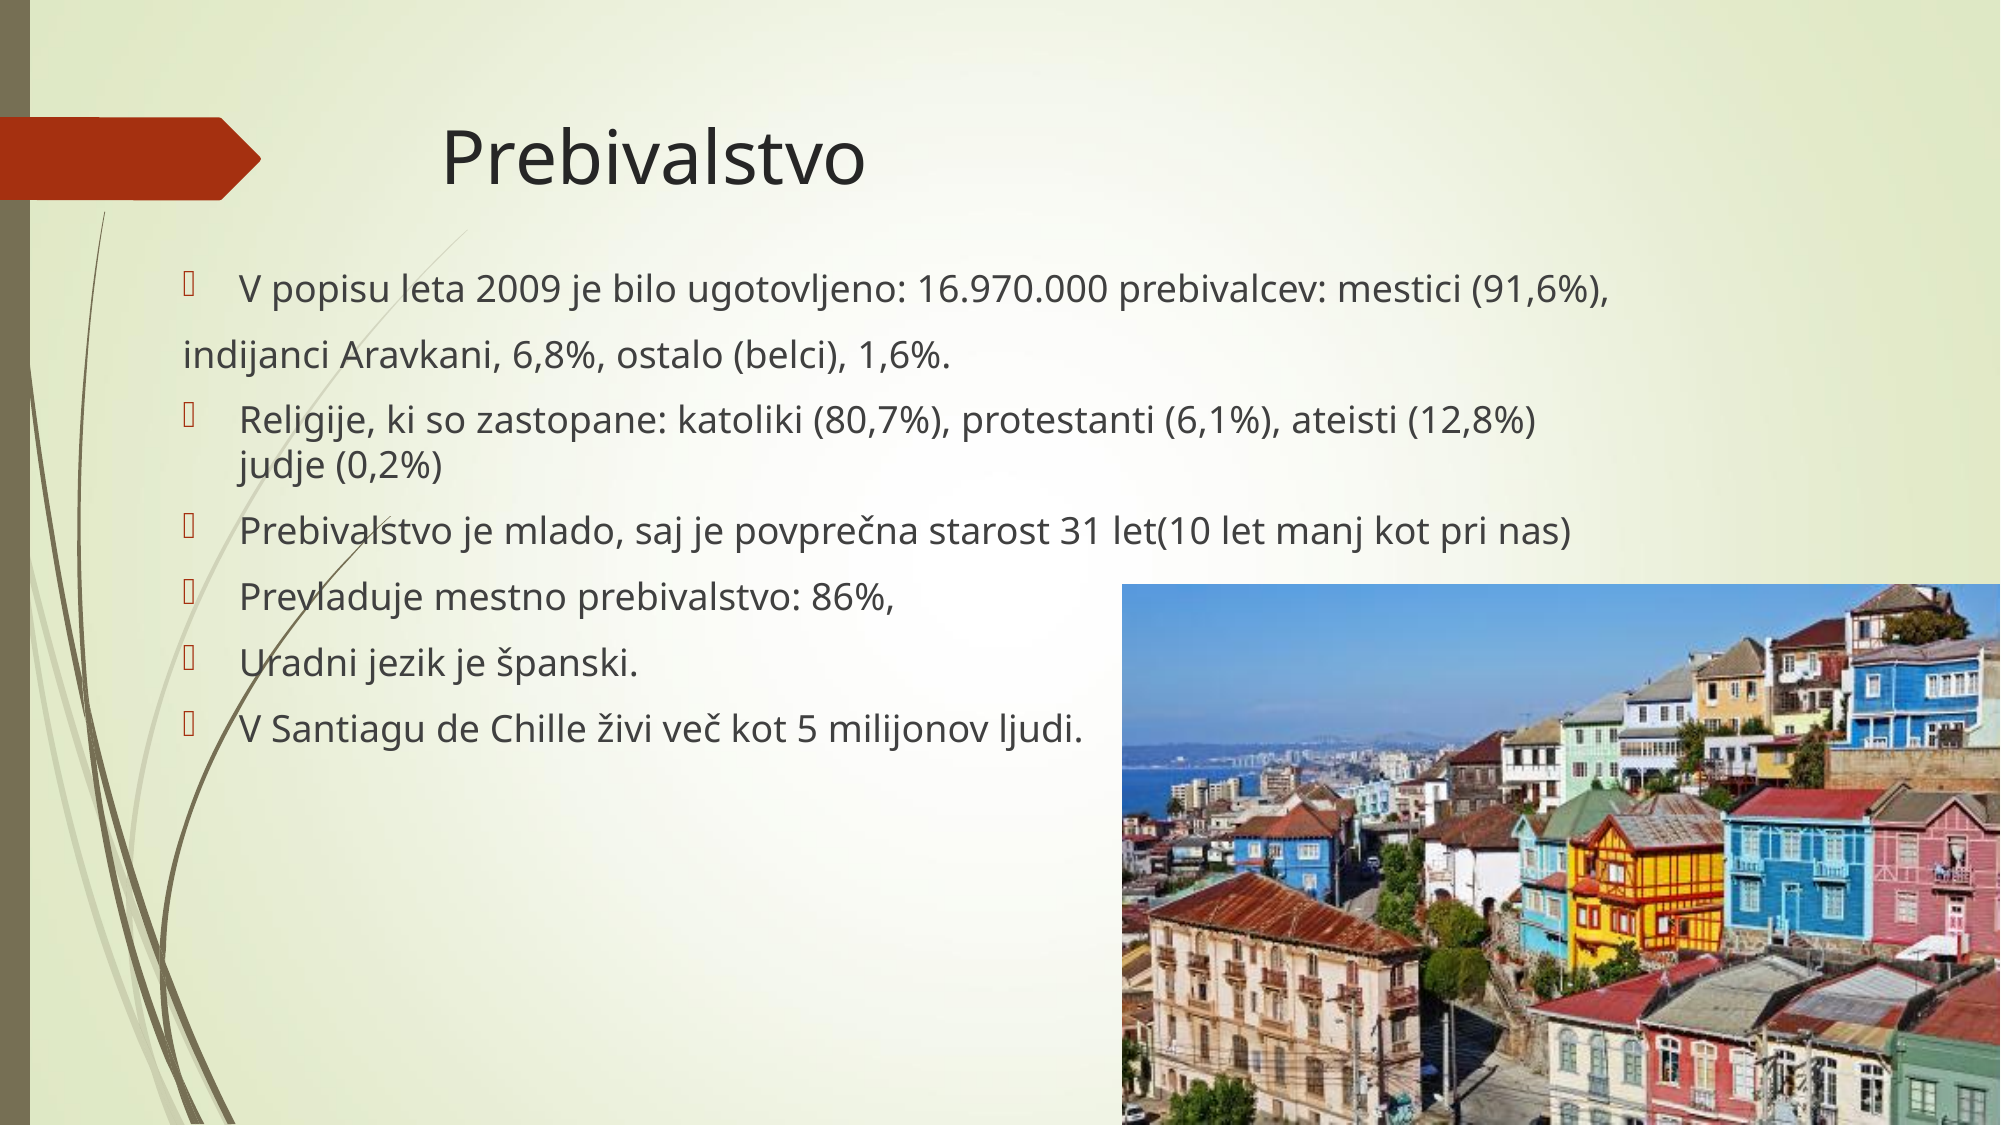

# Prebivalstvo
V popisu leta 2009 je bilo ugotovljeno: 16.970.000 prebivalcev: mestici (91,6%),
indijanci Aravkani, 6,8%, ostalo (belci), 1,6%.
Religije, ki so zastopane: katoliki (80,7%), protestanti (6,1%), ateisti (12,8%)
judje (0,2%)
Prebivalstvo je mlado, saj je povprečna starost 31 let(10 let manj kot pri nas)
Prevladuje mestno prebivalstvo: 86%,
Uradni jezik je španski.
V Santiagu de Chille živi več kot 5 milijonov ljudi.